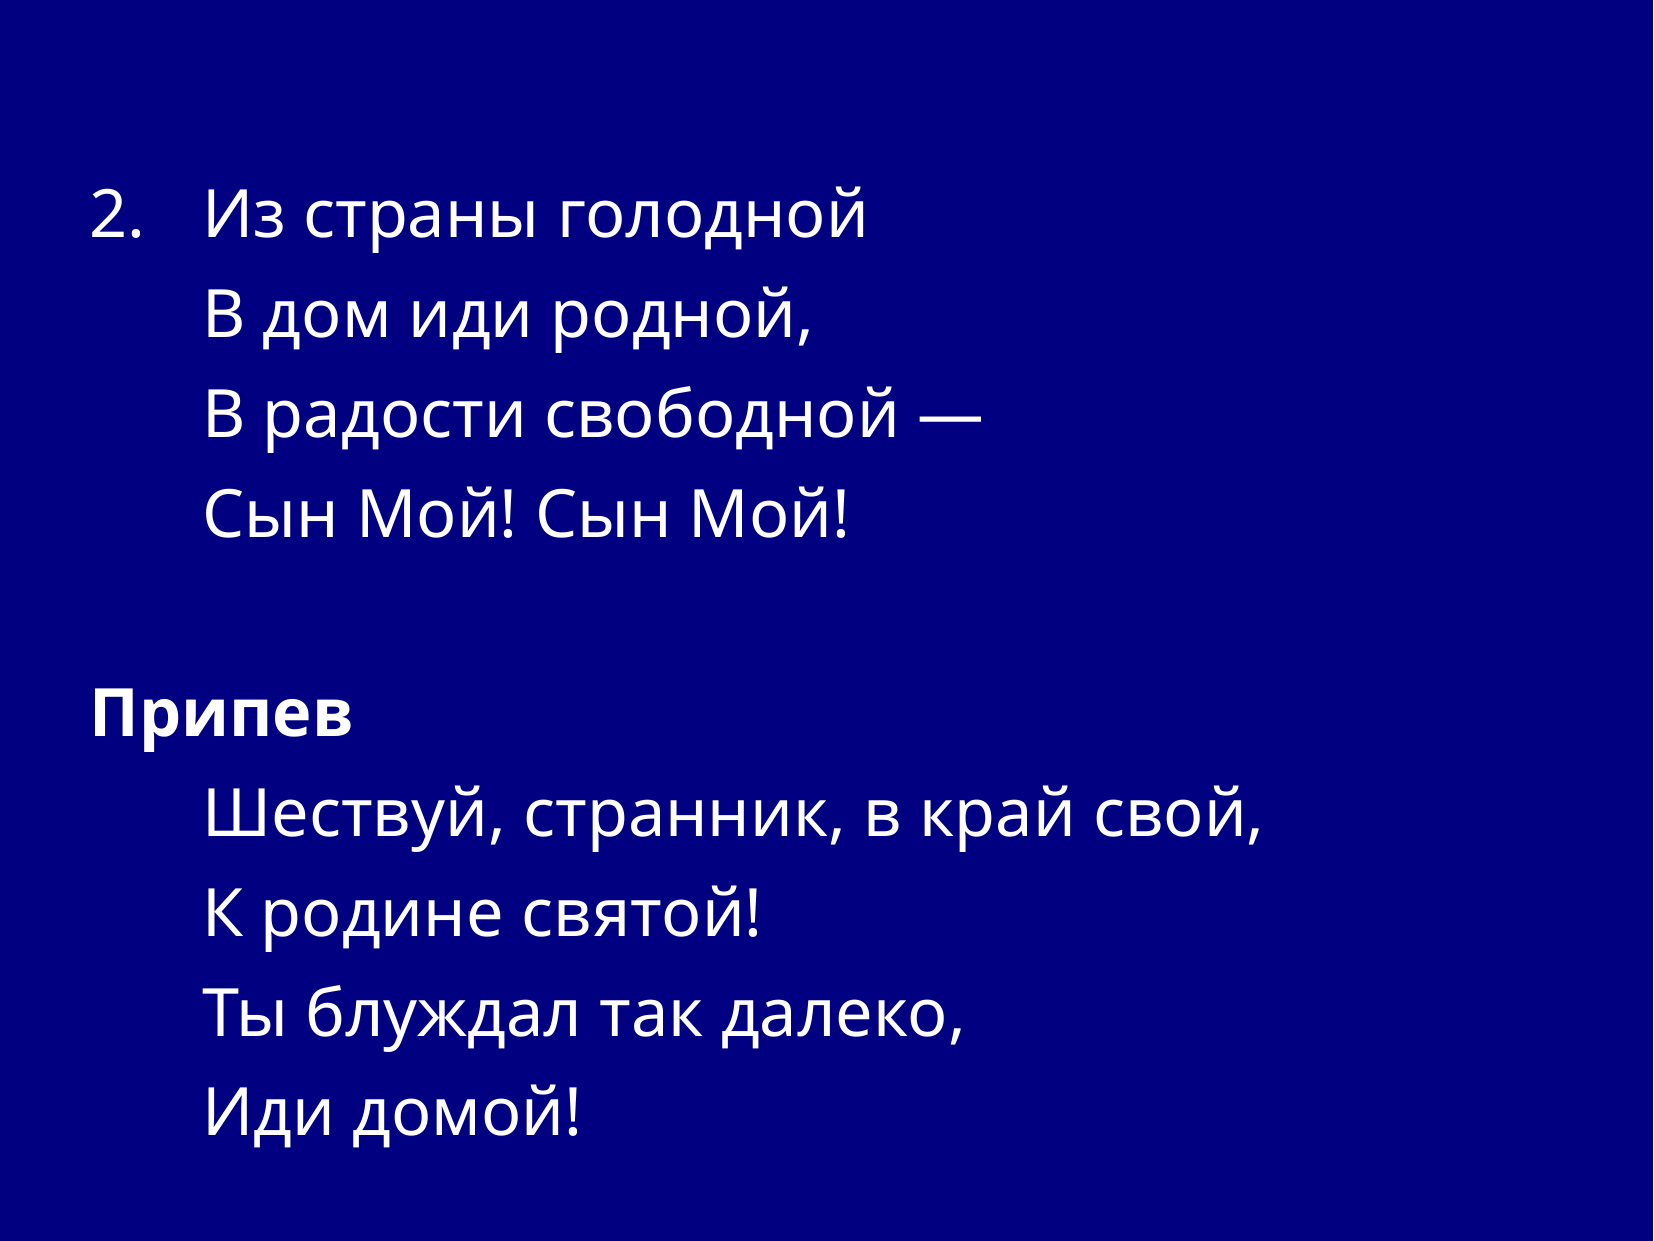

2.	Из страны голодной
	В дом иди родной,
	В радости свободной —
	Сын Мой! Сын Мой!
Припев
	Шествуй, странник, в край свой,
	К родине святой!
	Ты блуждал так далеко,
	Иди домой!